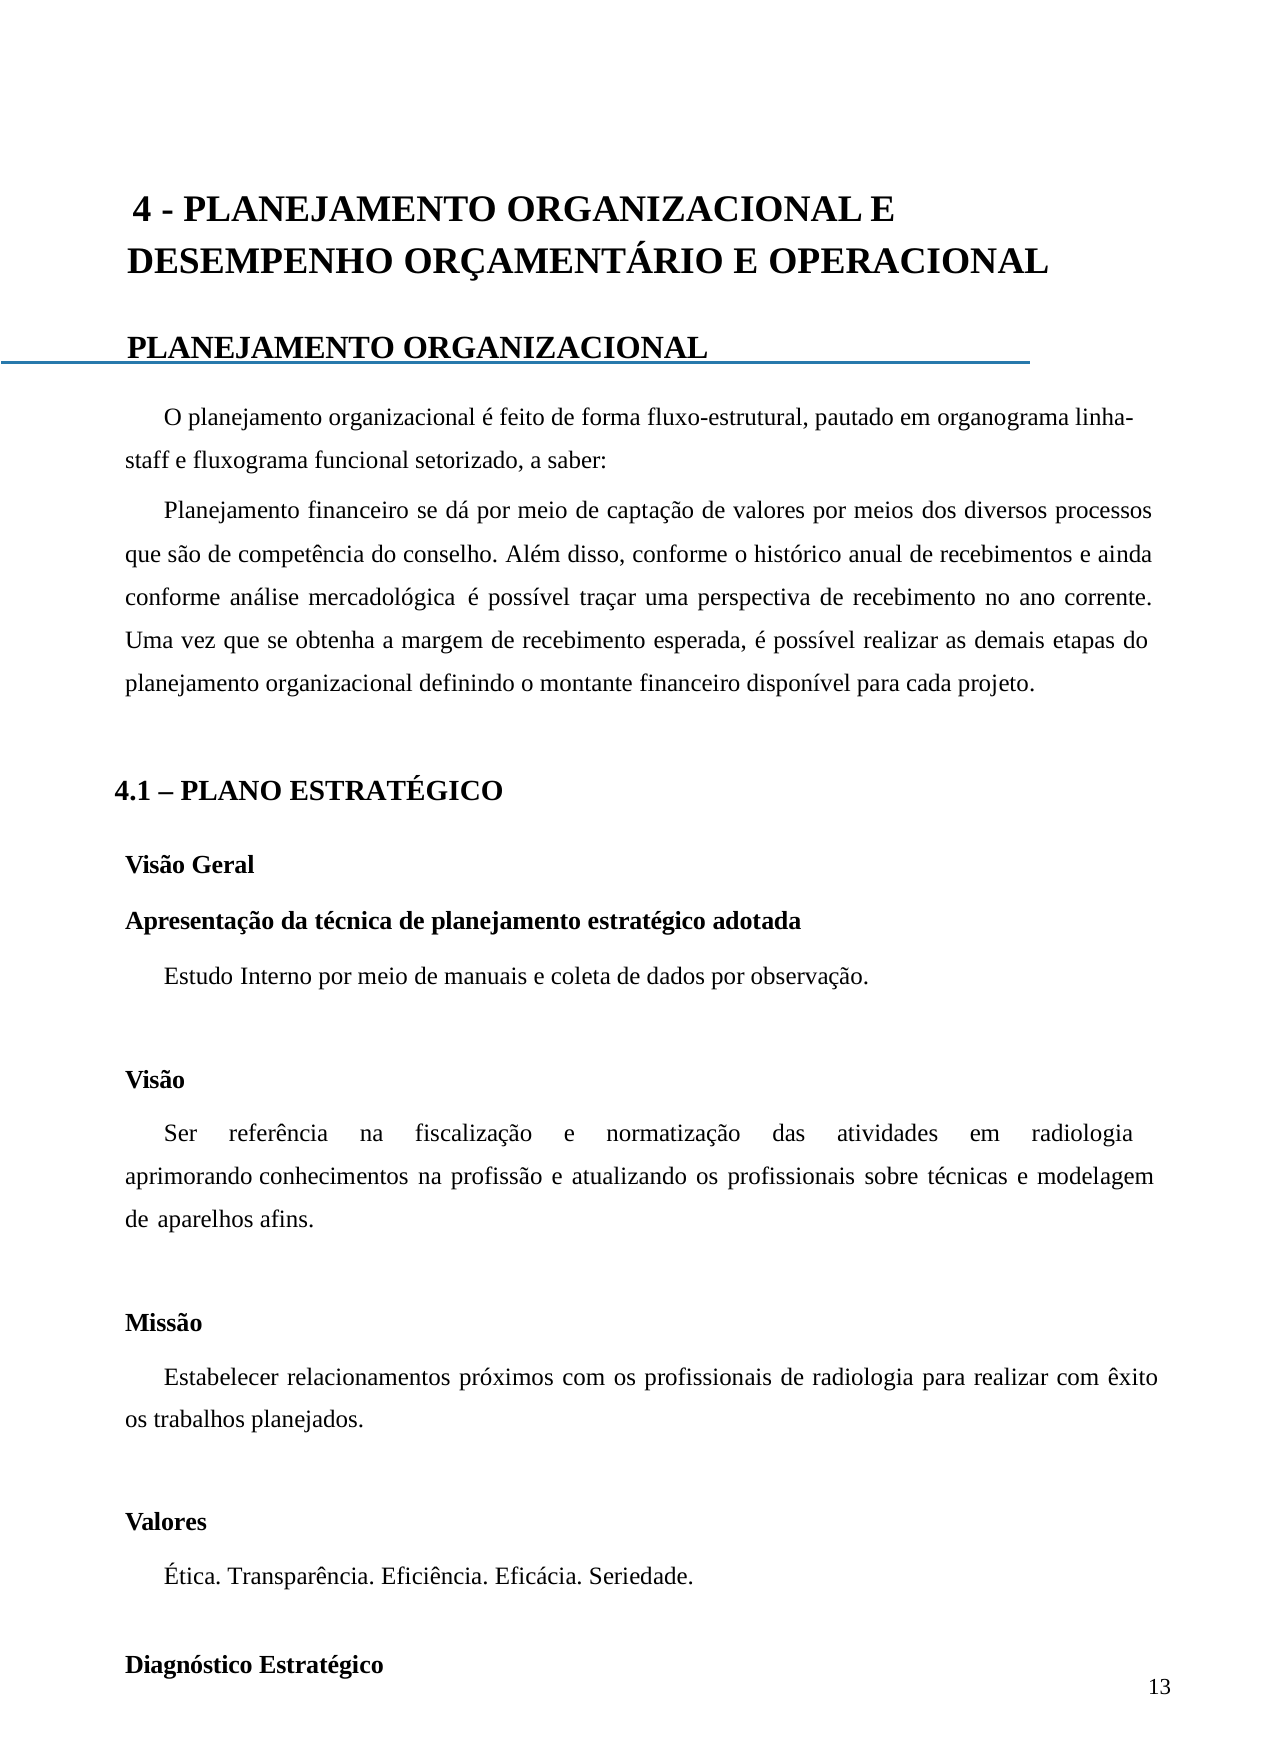

4 - PLANEJAMENTO ORGANIZACIONAL E DESEMPENHO ORÇAMENTÁRIO E OPERACIONAL
PLANEJAMENTO ORGANIZACIONAL
O planejamento organizacional é feito de forma fluxo-estrutural, pautado em organograma linha- staff e fluxograma funcional setorizado, a saber:
Planejamento financeiro se dá por meio de captação de valores por meios dos diversos processos que são de competência do conselho. Além disso, conforme o histórico anual de recebimentos e ainda conforme análise mercadológica é possível traçar uma perspectiva de recebimento no ano corrente. Uma vez que se obtenha a margem de recebimento esperada, é possível realizar as demais etapas do planejamento organizacional definindo o montante financeiro disponível para cada projeto.
4.1 – PLANO ESTRATÉGICO
Visão Geral
Apresentação da técnica de planejamento estratégico adotada
Estudo Interno por meio de manuais e coleta de dados por observação.
Visão
Ser referência na fiscalização e normatização das atividades em radiologia aprimorando conhecimentos na profissão e atualizando os profissionais sobre técnicas e modelagem de aparelhos afins.
Missão
Estabelecer relacionamentos próximos com os profissionais de radiologia para realizar com êxito os trabalhos planejados.
Valores
Ética. Transparência. Eficiência. Eficácia. Seriedade.
Diagnóstico Estratégico